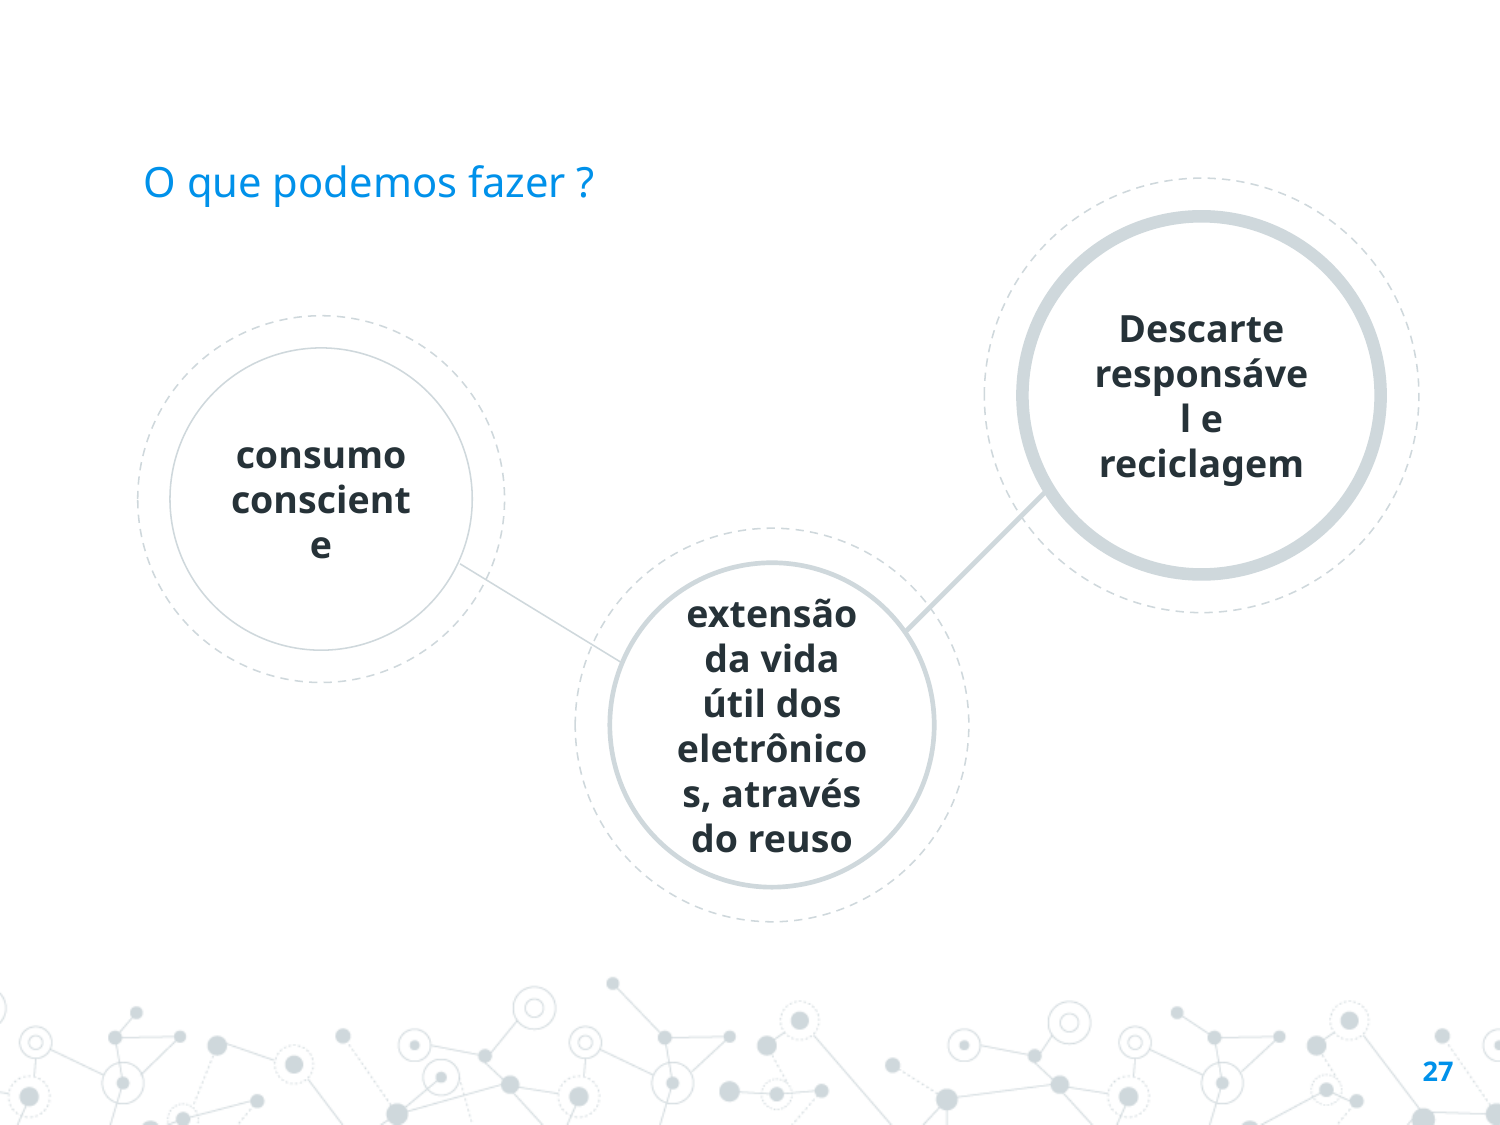

# O que podemos fazer ?
Descarte responsável e reciclagem
consumo consciente
extensão da vida útil dos eletrônicos, através do reuso